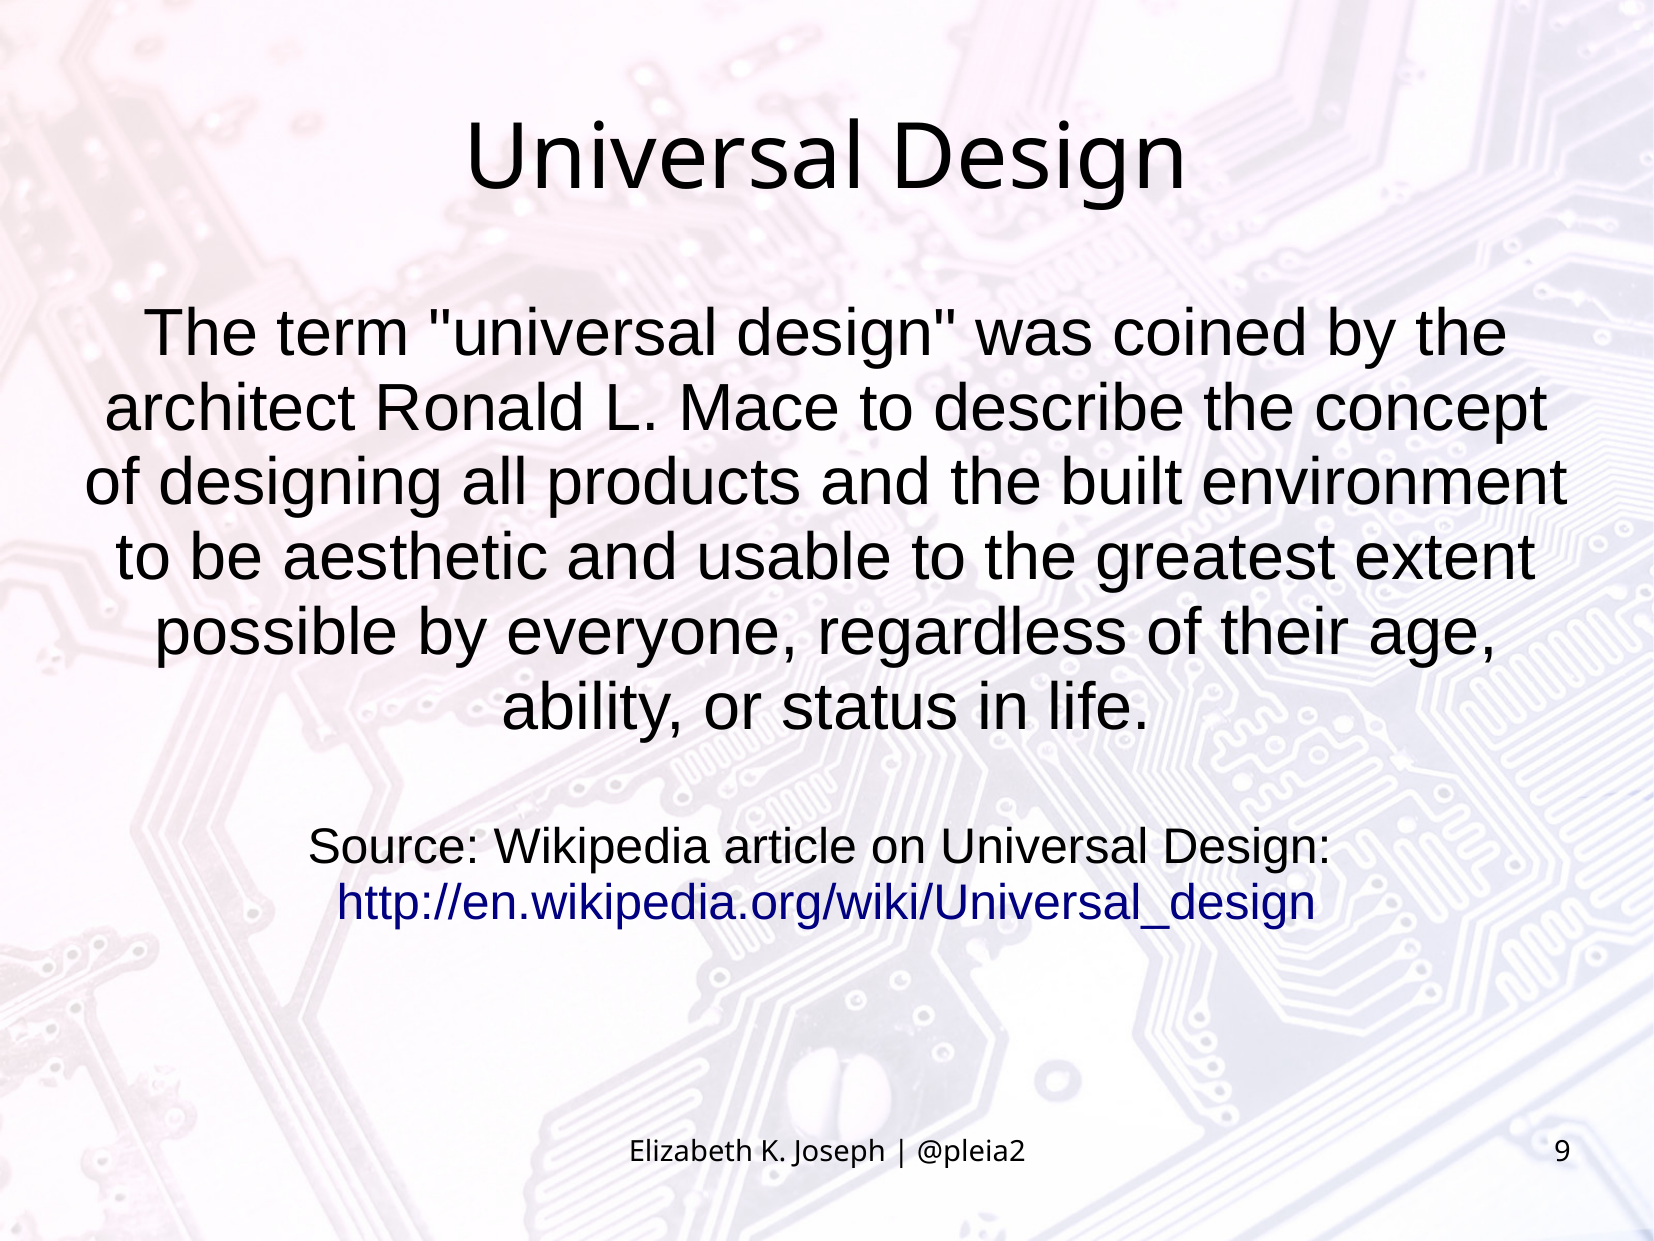

# Universal Design
The term "universal design" was coined by the architect Ronald L. Mace to describe the concept of designing all products and the built environment to be aesthetic and usable to the greatest extent possible by everyone, regardless of their age, ability, or status in life.
Source: Wikipedia article on Universal Design: http://en.wikipedia.org/wiki/Universal_design
Elizabeth K. Joseph | @pleia2
9